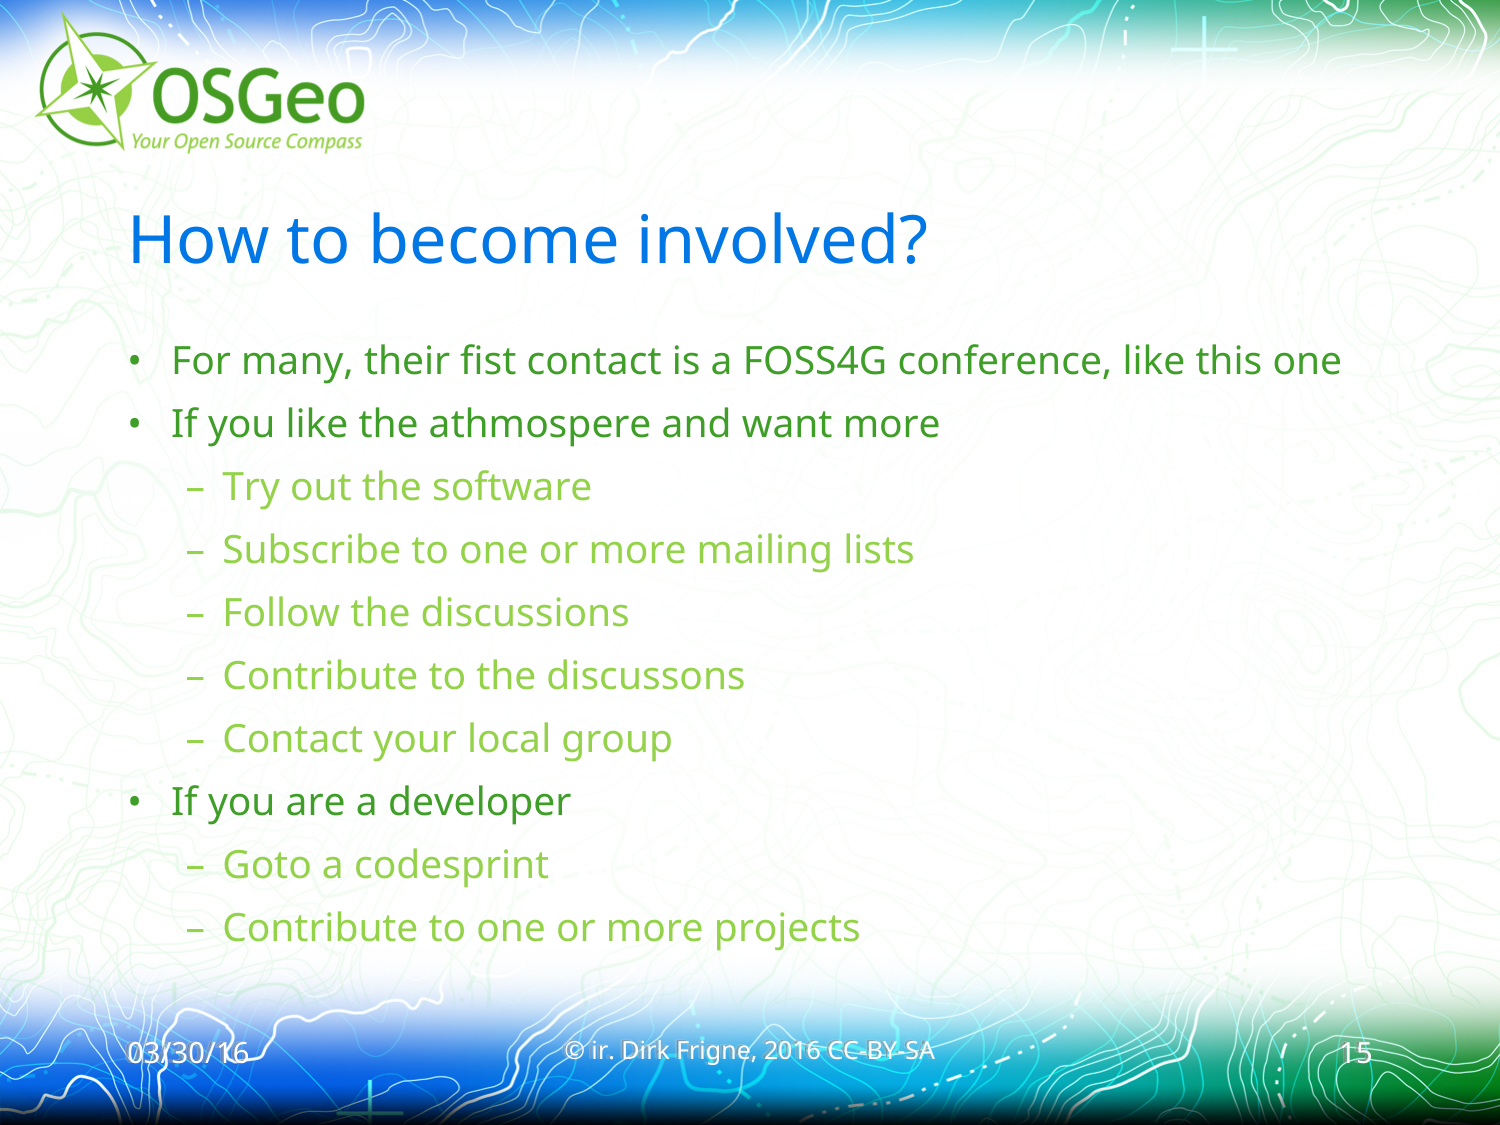

# How to become involved?
For many, their fist contact is a FOSS4G conference, like this one
If you like the athmospere and want more
Try out the software
Subscribe to one or more mailing lists
Follow the discussions
Contribute to the discussons
Contact your local group
If you are a developer
Goto a codesprint
Contribute to one or more projects
03/30/16
© ir. Dirk Frigne, 2016 CC-BY-SA
15